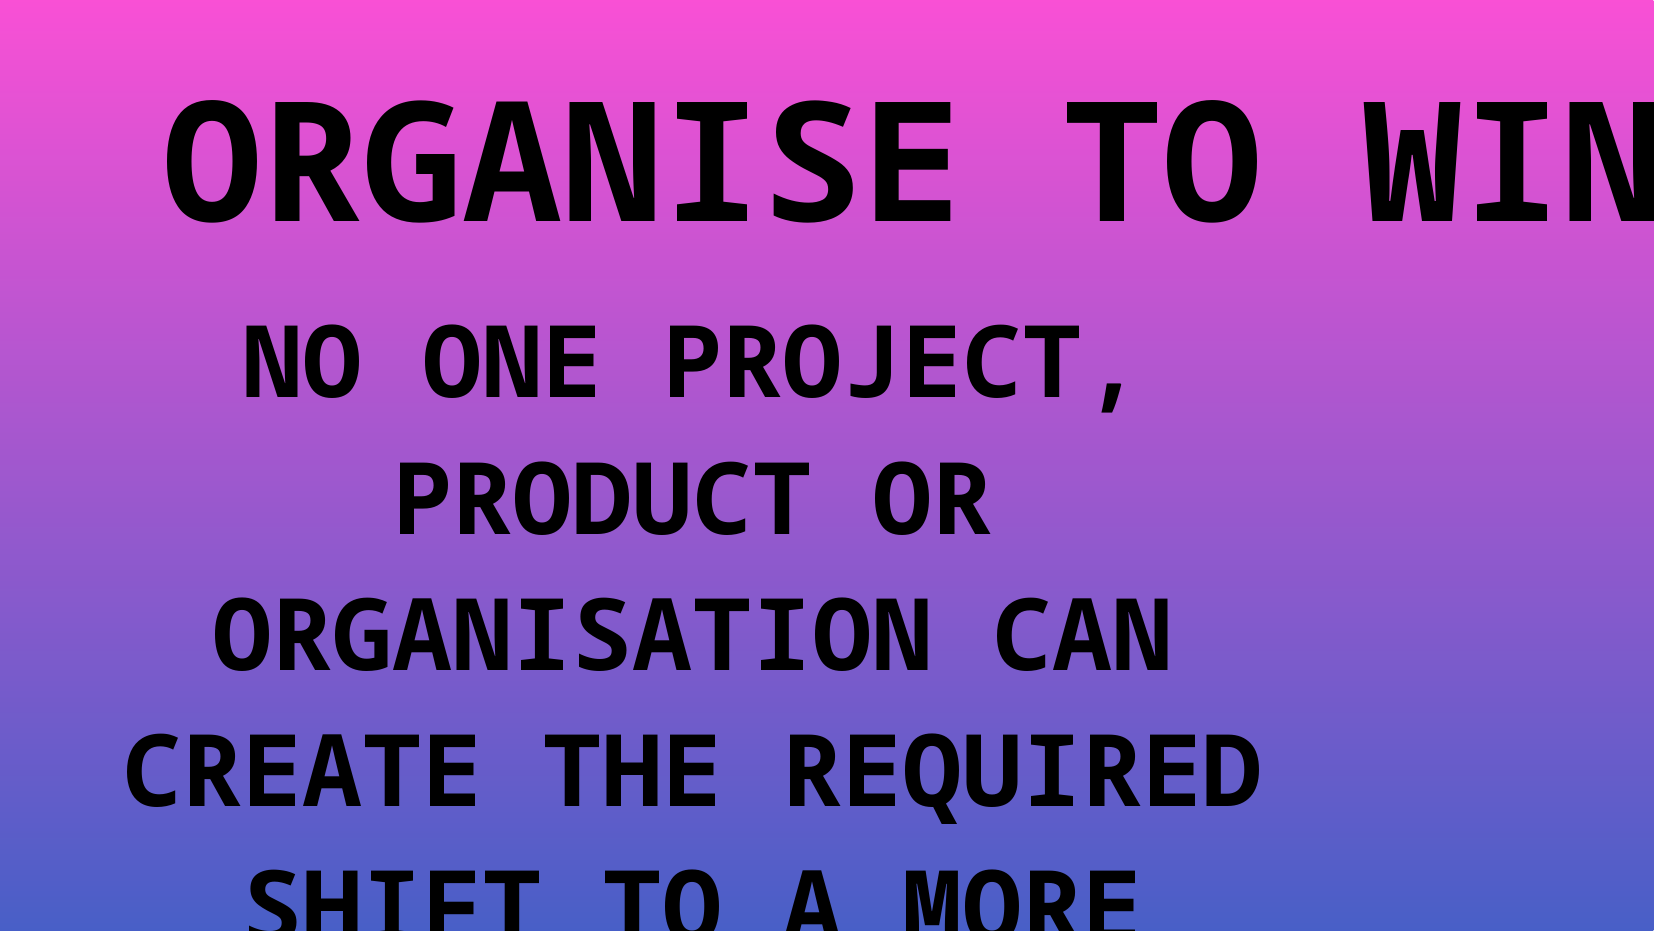

ORGANISE TO WIN
NO ONE PROJECT, PRODUCT OR ORGANISATION CAN CREATE THE REQUIRED SHIFT TO A MORE WIDESPREAD PUBLIC INTEREST TECHNOLOGY